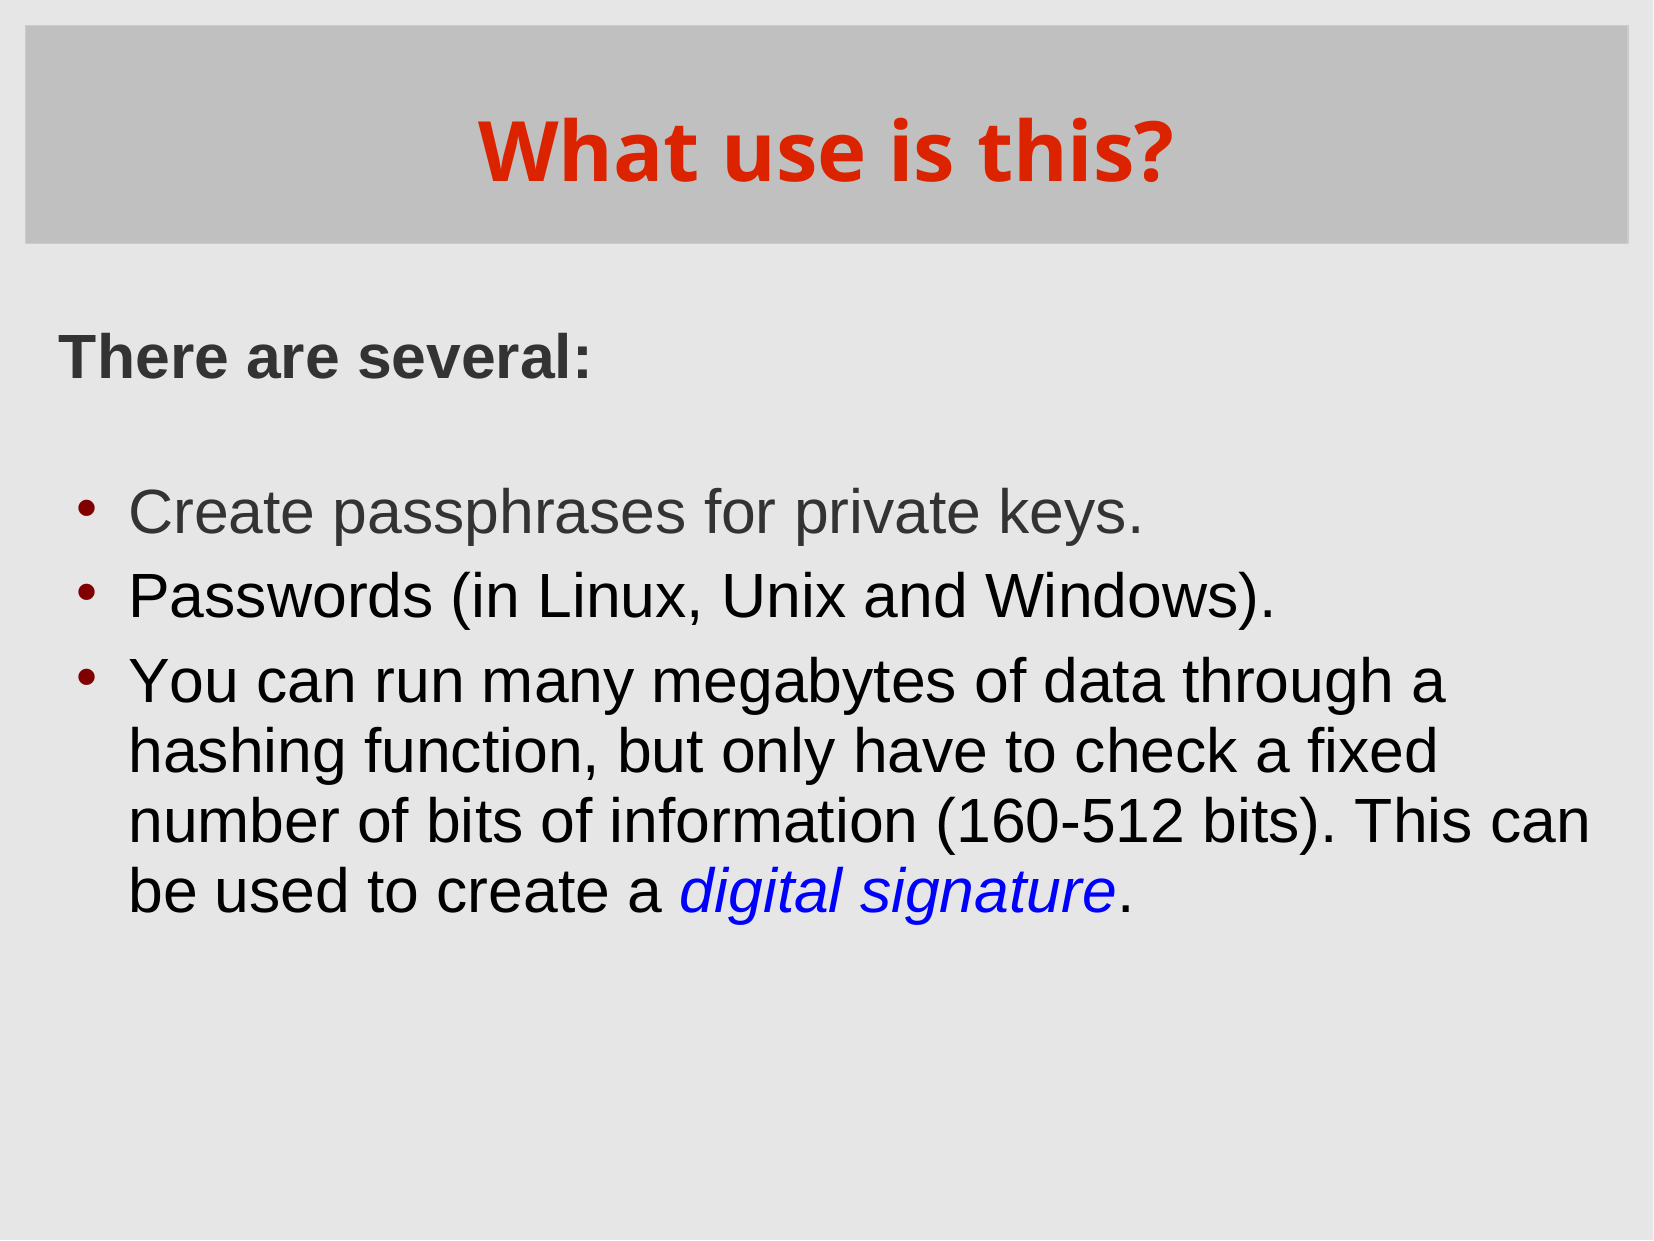

# What use is this?
There are several:
Create passphrases for private keys.
Passwords (in Linux, Unix and Windows).
You can run many megabytes of data through a hashing function, but only have to check a fixed number of bits of information (160-512 bits). This can be used to create a digital signature.